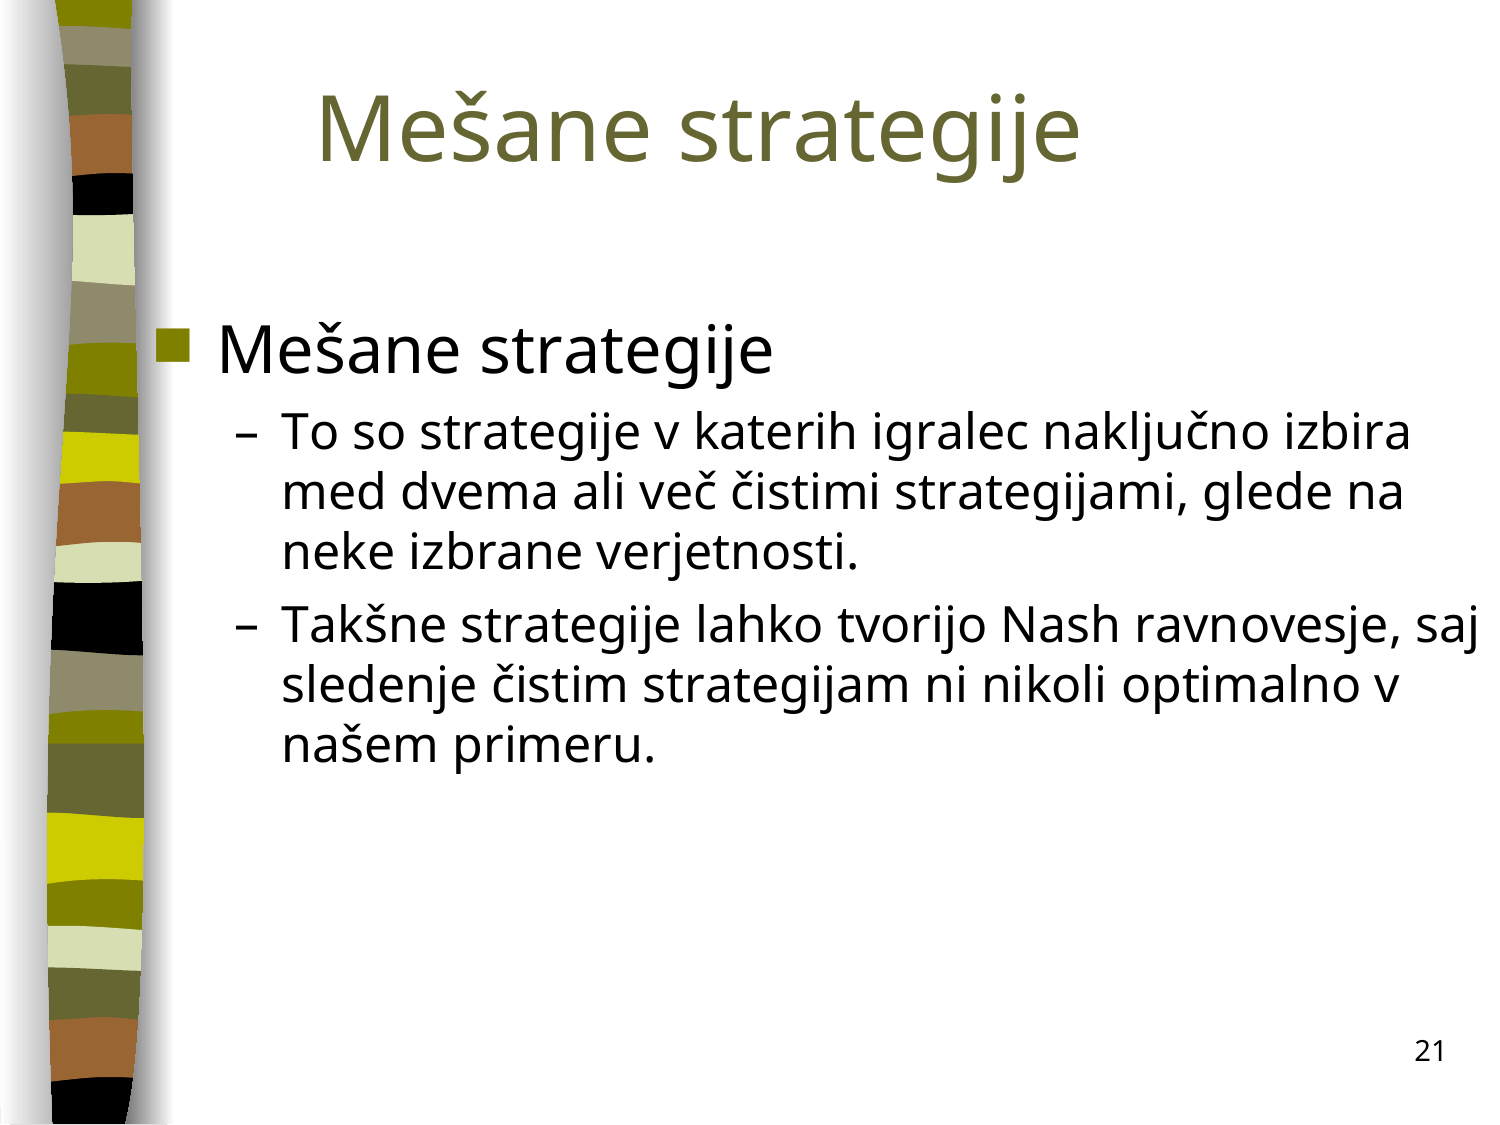

Mešane strategije
# Mešane strategije
To so strategije v katerih igralec naključno izbira med dvema ali več čistimi strategijami, glede na neke izbrane verjetnosti.
Takšne strategije lahko tvorijo Nash ravnovesje, saj sledenje čistim strategijam ni nikoli optimalno v našem primeru.